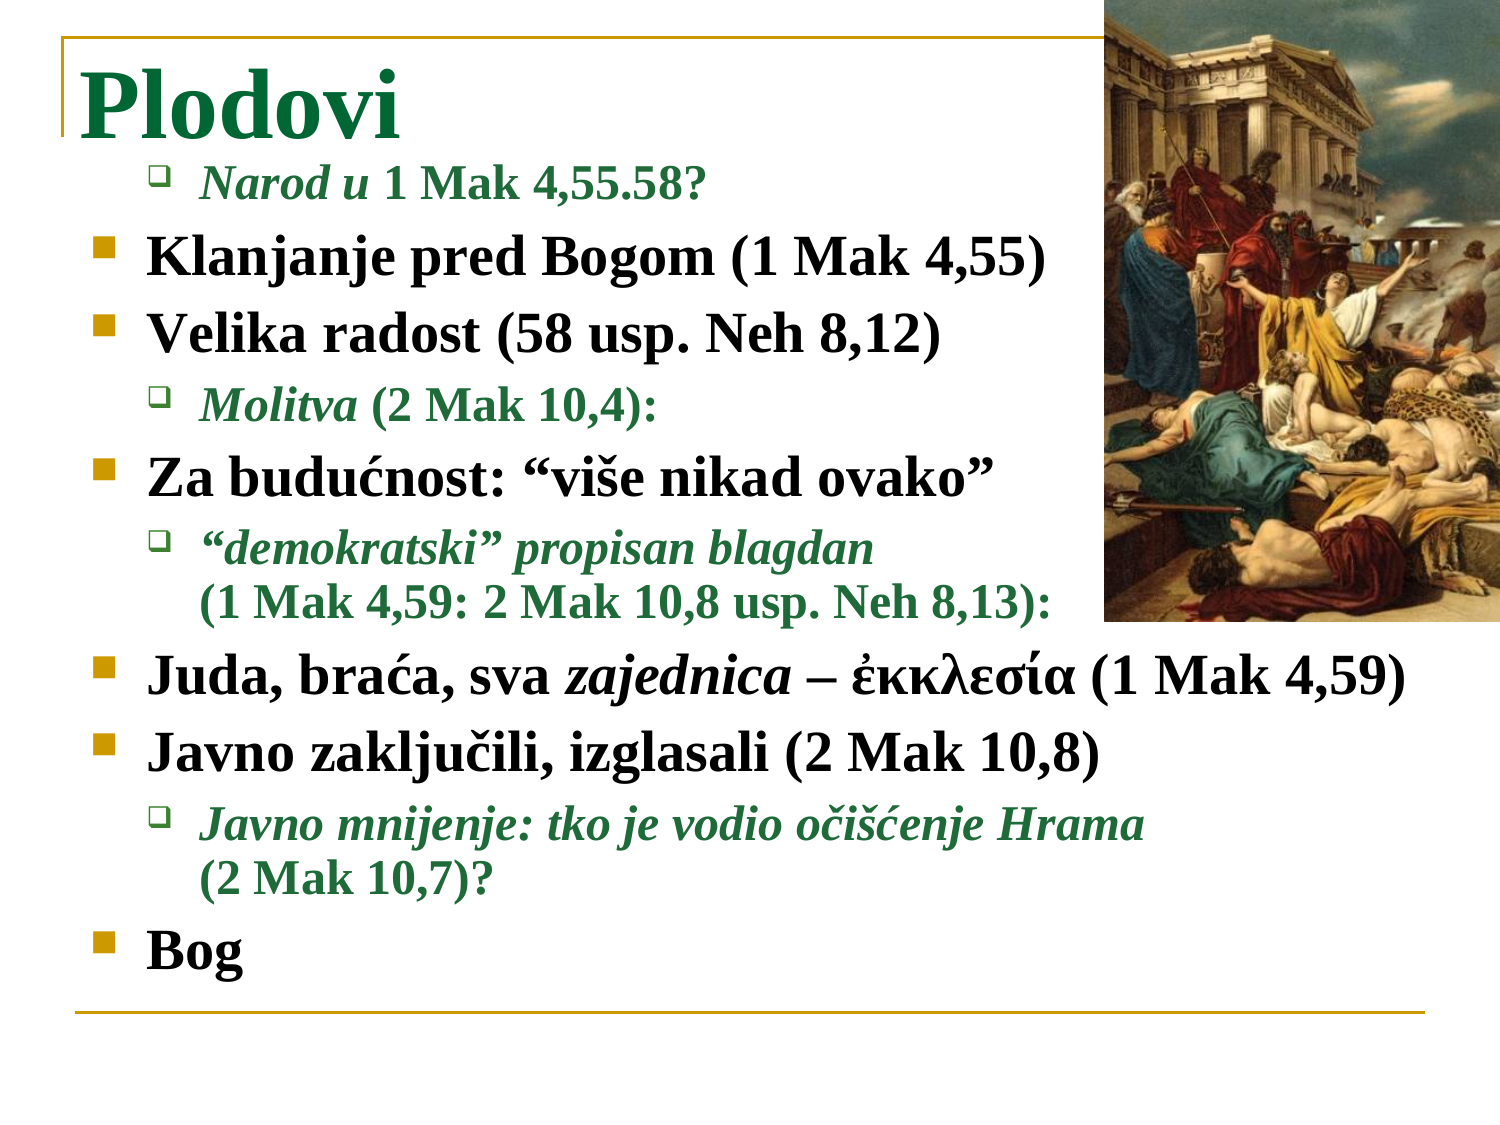

# Plodovi
Narod u 1 Mak 4,55.58?
Klanjanje pred Bogom (1 Mak 4,55)
Velika radost (58 usp. Neh 8,12)
Molitva (2 Mak 10,4):
Za budućnost: “više nikad ovako”
“demokratski” propisan blagdan
(1 Mak 4,59: 2 Mak 10,8 usp. Neh 8,13):
Juda, braća, sva zajednica – ἐκκλεσία (1 Mak 4,59)
Javno zaključili, izglasali (2 Mak 10,8)
Javno mnijenje: tko je vodio očišćenje Hrama
(2 Mak 10,7)?
Bog